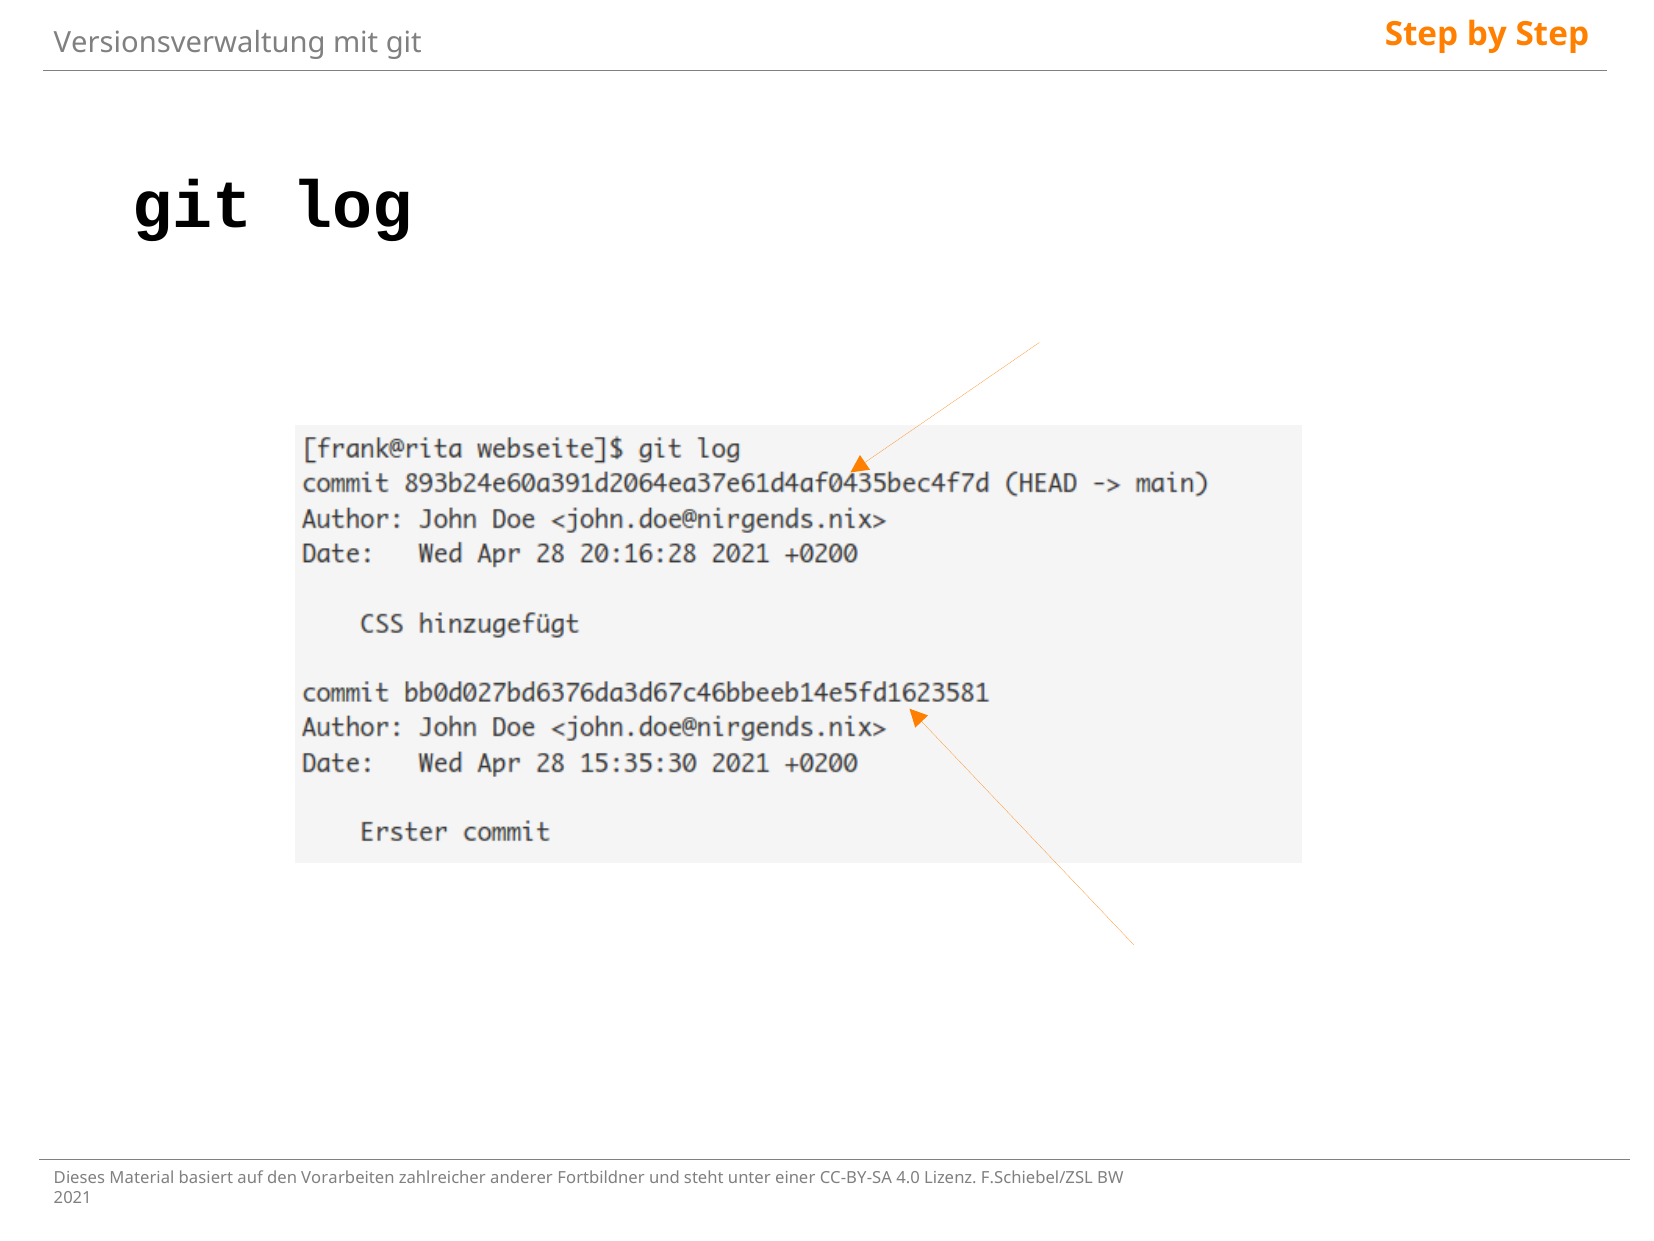

Step by Step
Versionsverwaltung mit git
git log